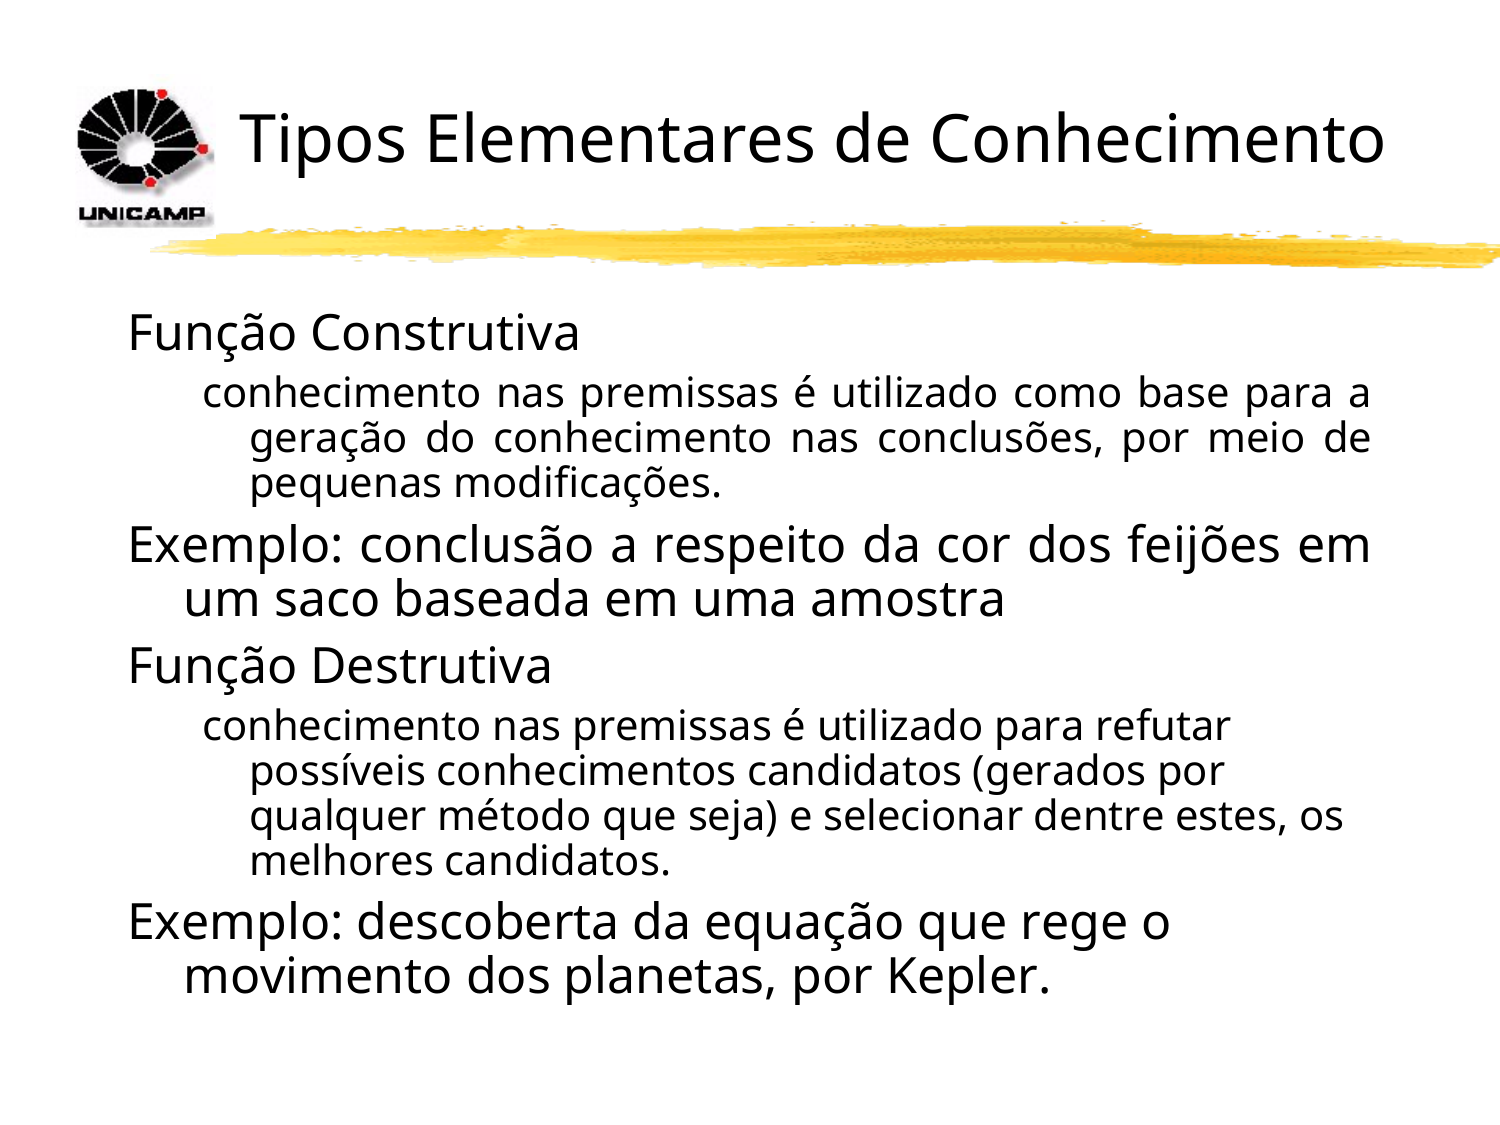

Tipos Elementares de Conhecimento
Função Construtiva
conhecimento nas premissas é utilizado como base para a geração do conhecimento nas conclusões, por meio de pequenas modificações.
Exemplo: conclusão a respeito da cor dos feijões em um saco baseada em uma amostra
Função Destrutiva
conhecimento nas premissas é utilizado para refutar possíveis conhecimentos candidatos (gerados por qualquer método que seja) e selecionar dentre estes, os melhores candidatos.
Exemplo: descoberta da equação que rege o movimento dos planetas, por Kepler.